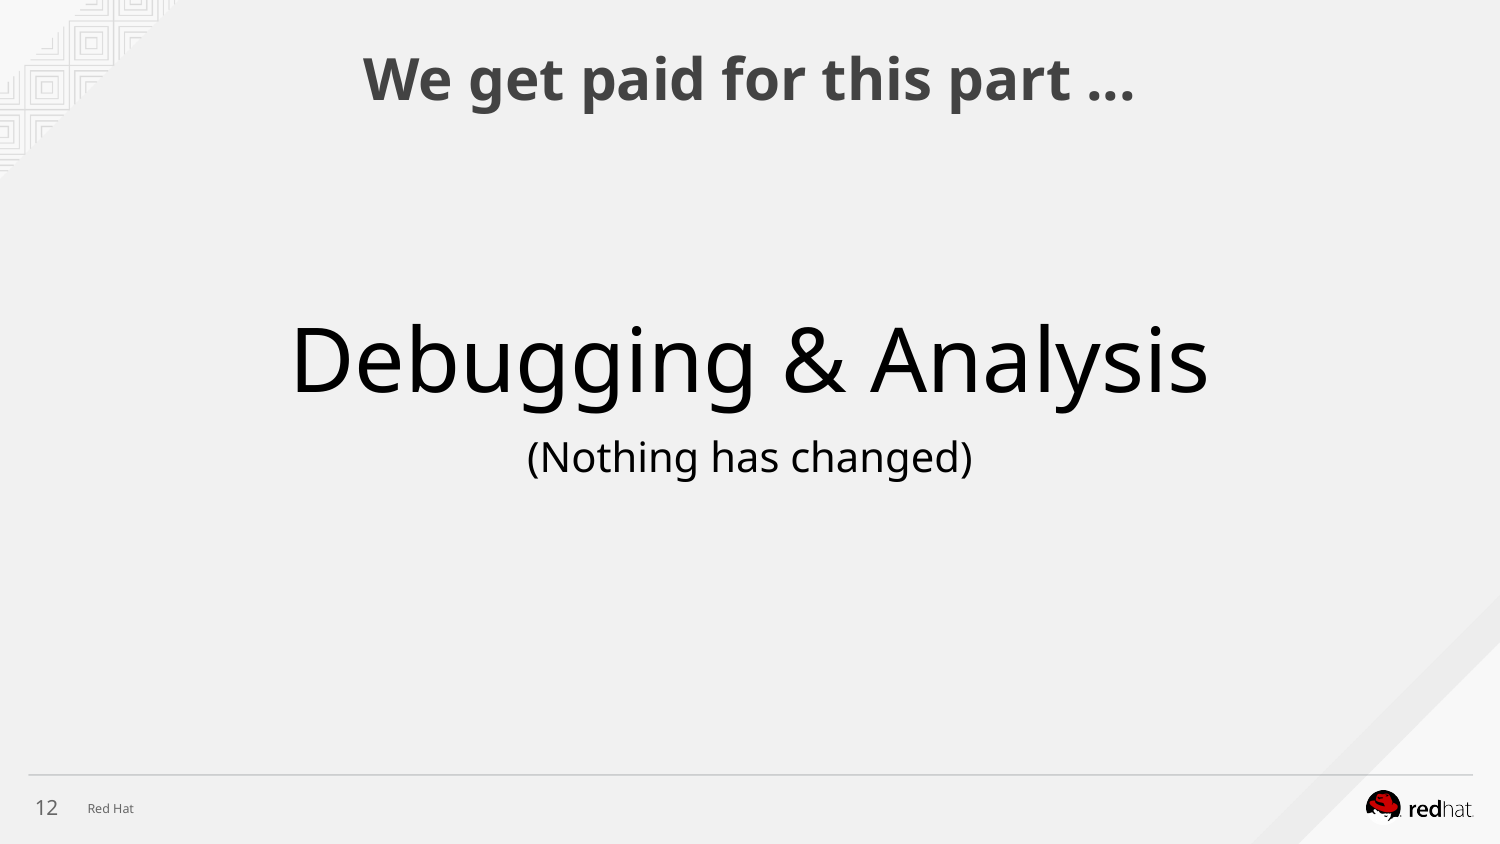

We get paid for this part ...
# Debugging & Analysis
(Nothing has changed)